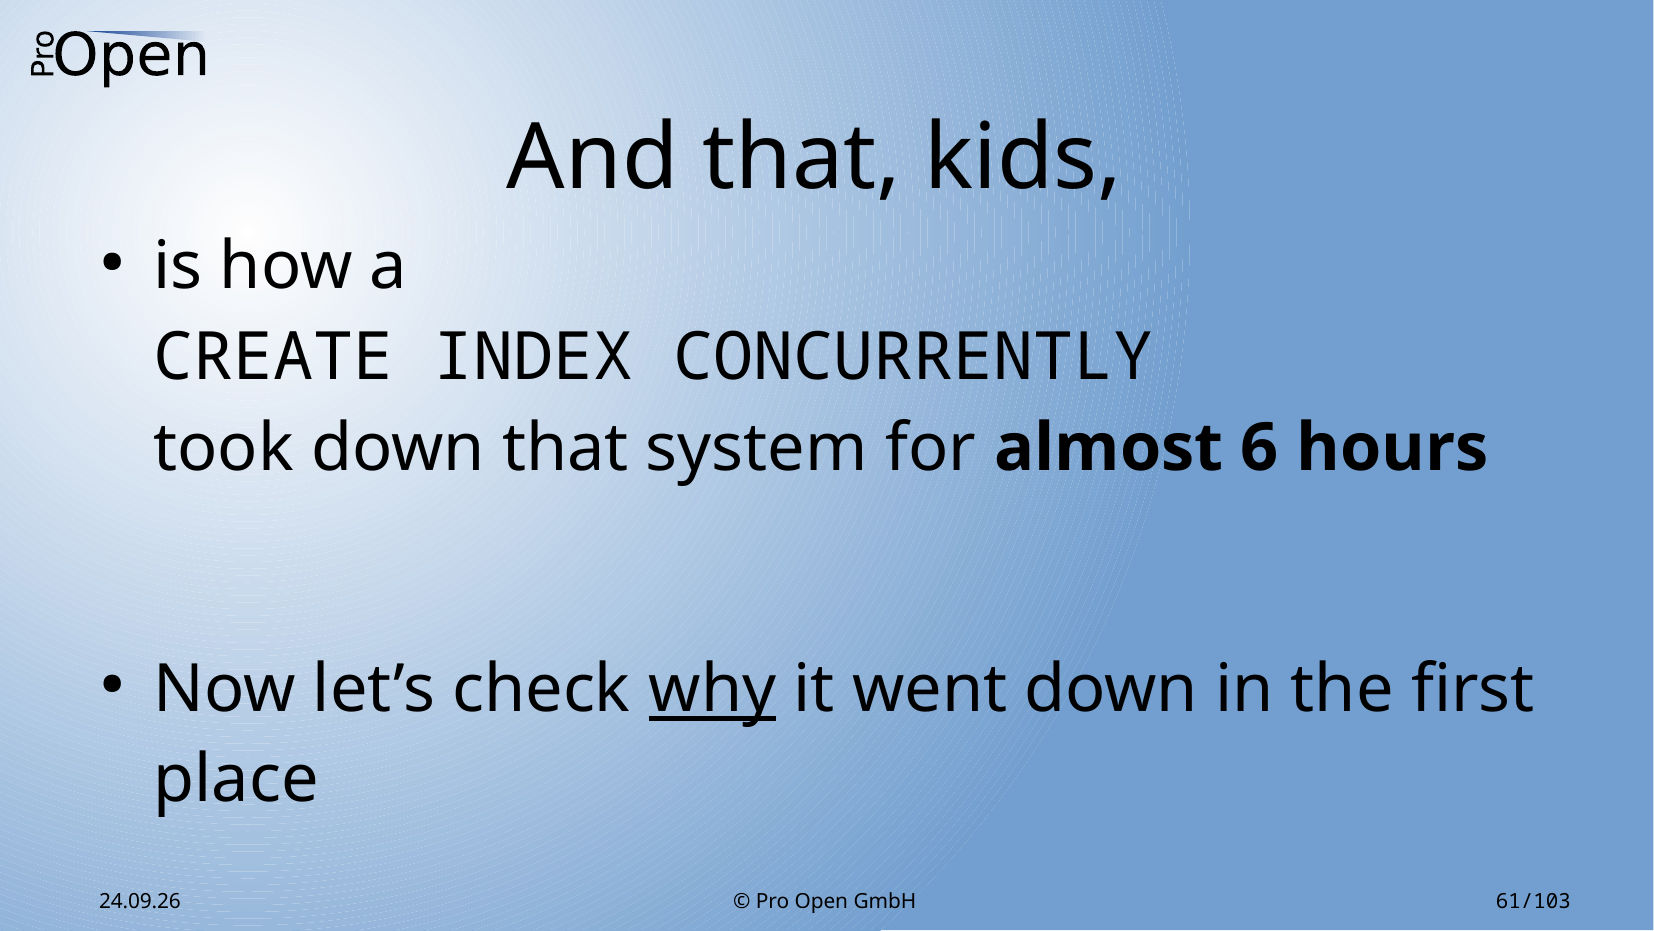

# And that, kids,
is how a
CREATE INDEX CONCURRENTLY
took down that system for almost 6 hours
Now let’s check why it went down in the first place
© Pro Open GmbH
61